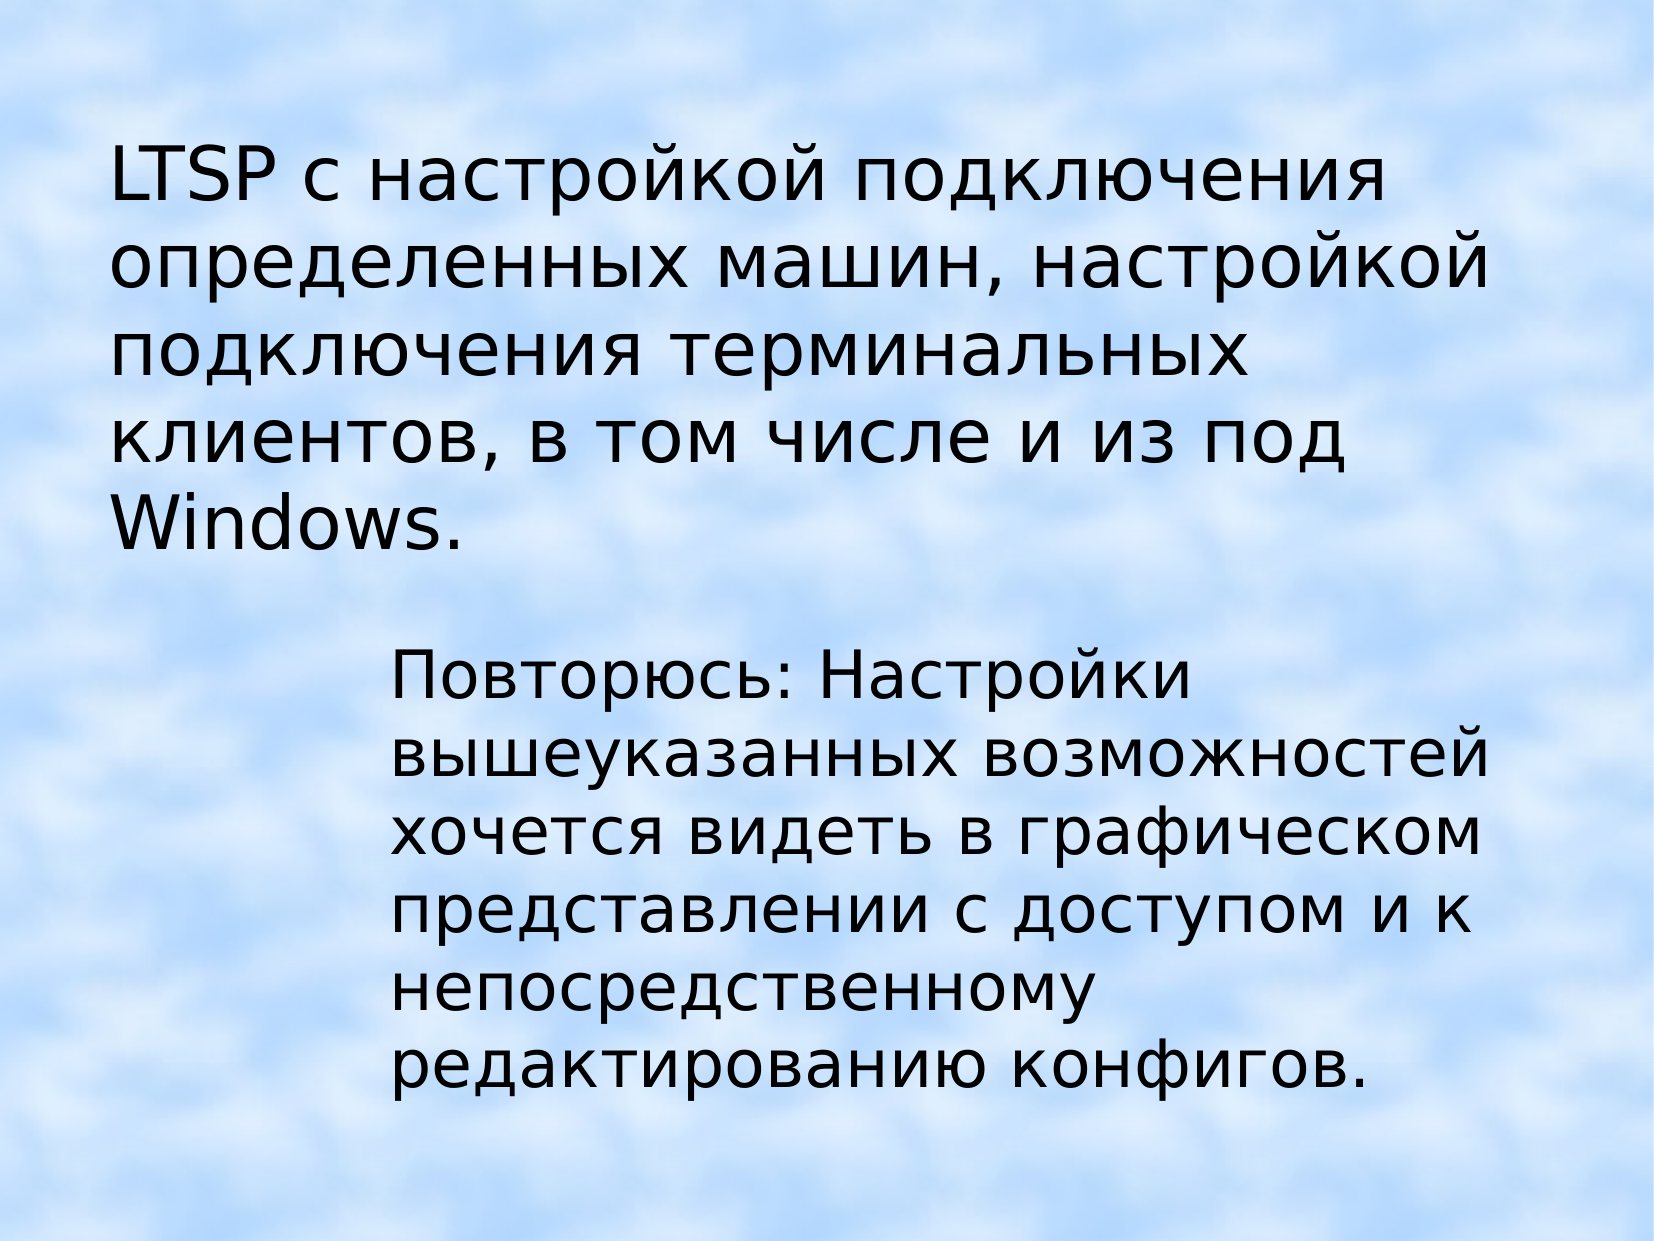

LTSP с настройкой подключения определенных машин, настройкой подключения терминальных клиентов, в том числе и из под Windows.
Повторюсь: Настройки вышеуказанных возможностей хочется видеть в графическом представлении с доступом и к непосредственному редактированию конфигов.